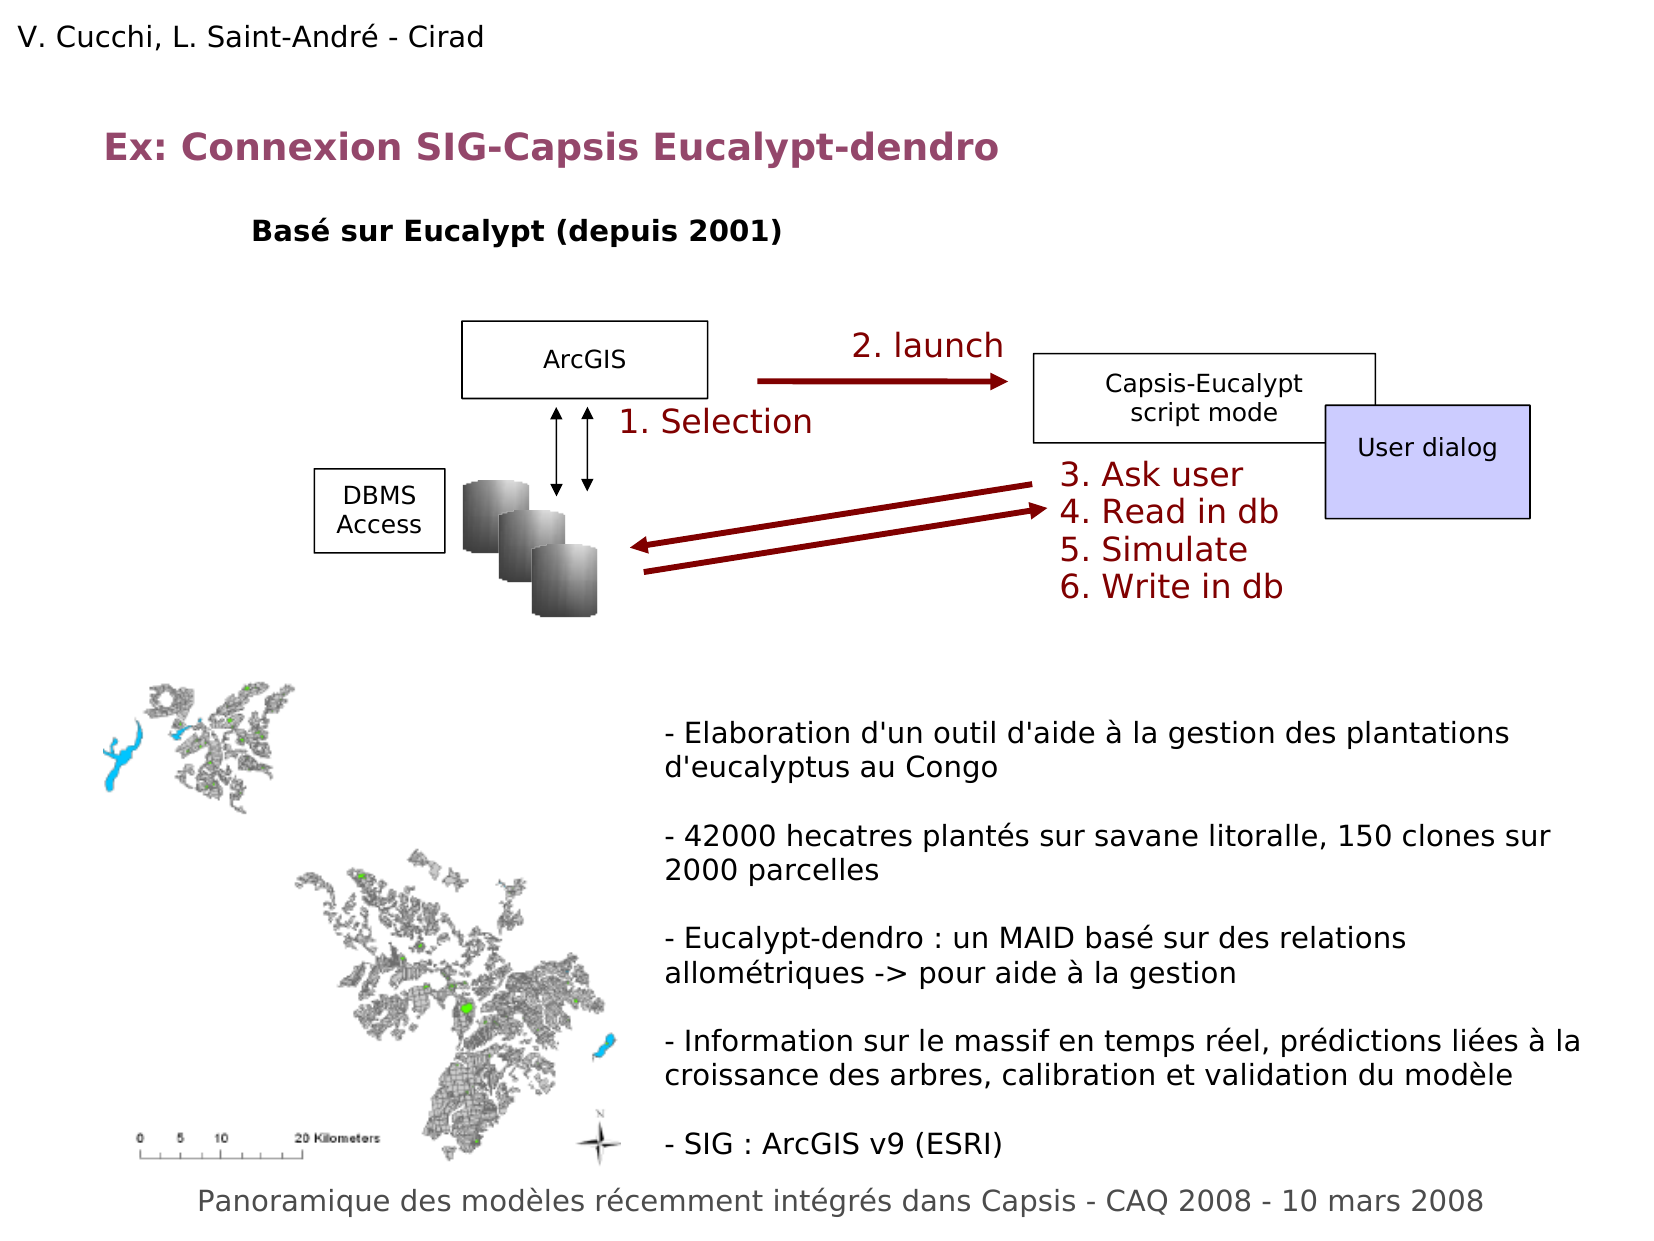

V. Cucchi, L. Saint-André - Cirad
Ex: Connexion SIG-Capsis Eucalypt-dendro
Basé sur Eucalypt (depuis 2001)
ArcGIS
2. launch
Capsis-Eucalypt
script mode
1. Selection
User dialog
3. Ask user
4. Read in db
5. Simulate
6. Write in db
DBMS
Access
- Elaboration d'un outil d'aide à la gestion des plantations d'eucalyptus au Congo
- 42000 hecatres plantés sur savane litoralle, 150 clones sur 2000 parcelles
- Eucalypt-dendro : un MAID basé sur des relations allométriques -> pour aide à la gestion
- Information sur le massif en temps réel, prédictions liées à la croissance des arbres, calibration et validation du modèle
- SIG : ArcGIS v9 (ESRI)
Panoramique des modèles récemment intégrés dans Capsis - CAQ 2008 - 10 mars 2008